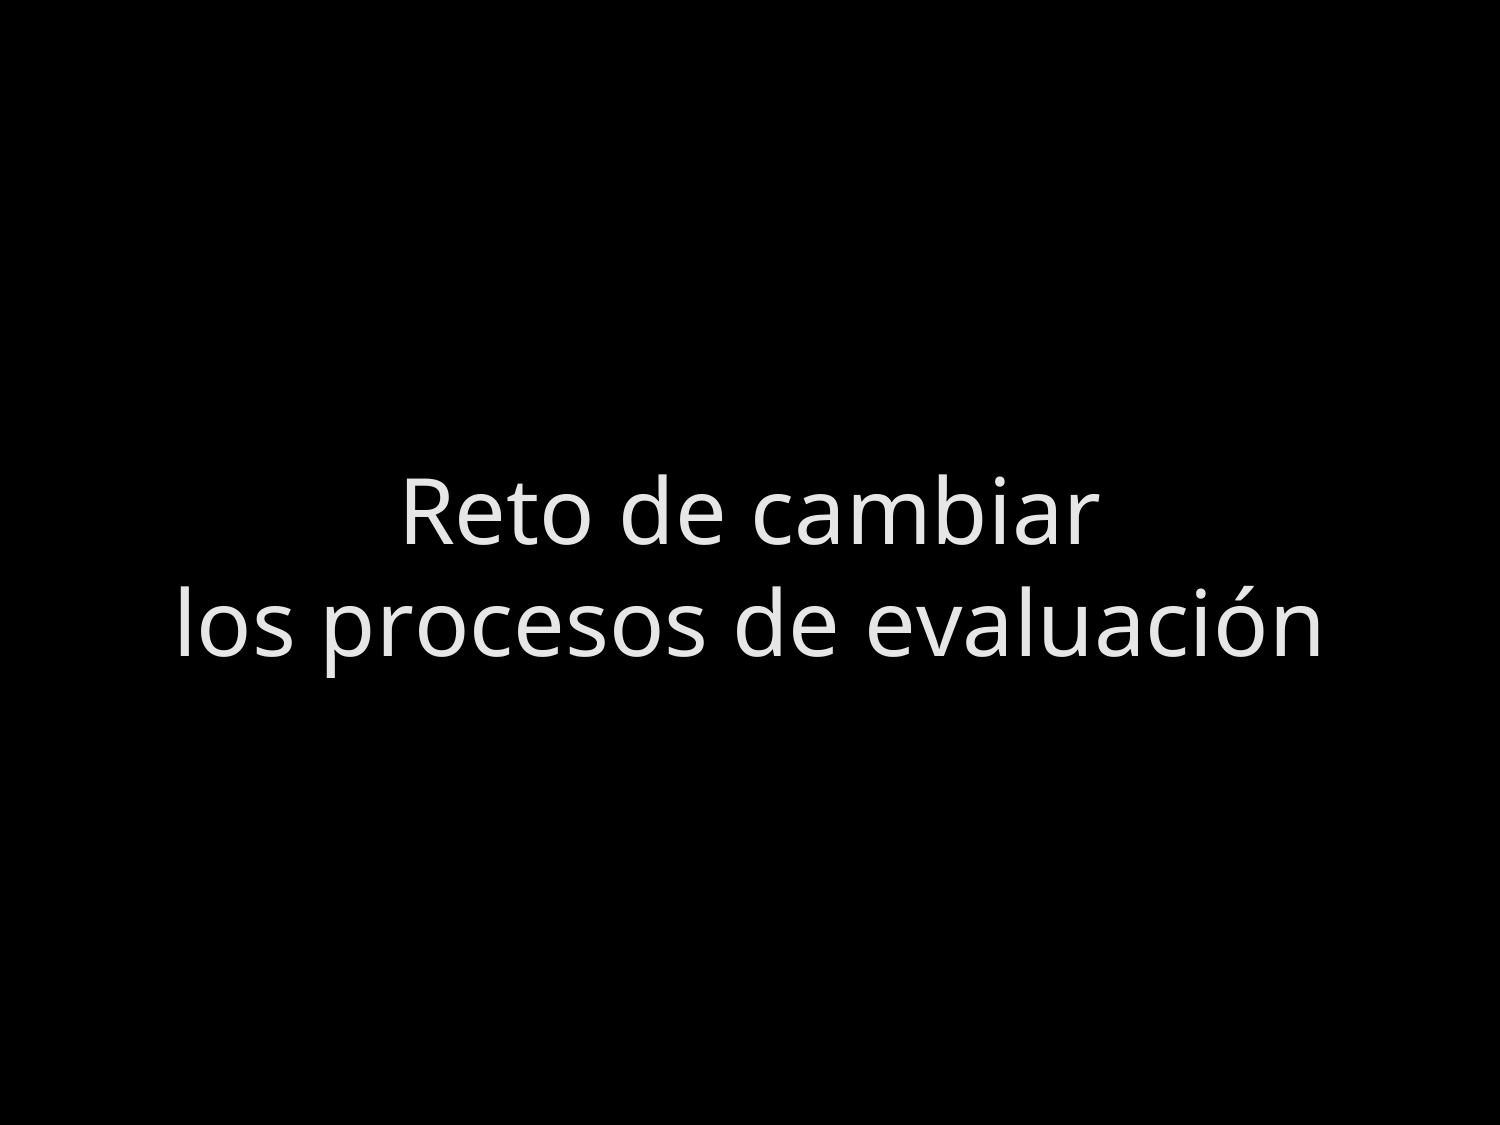

# Reto de cambiar
los procesos de evaluación